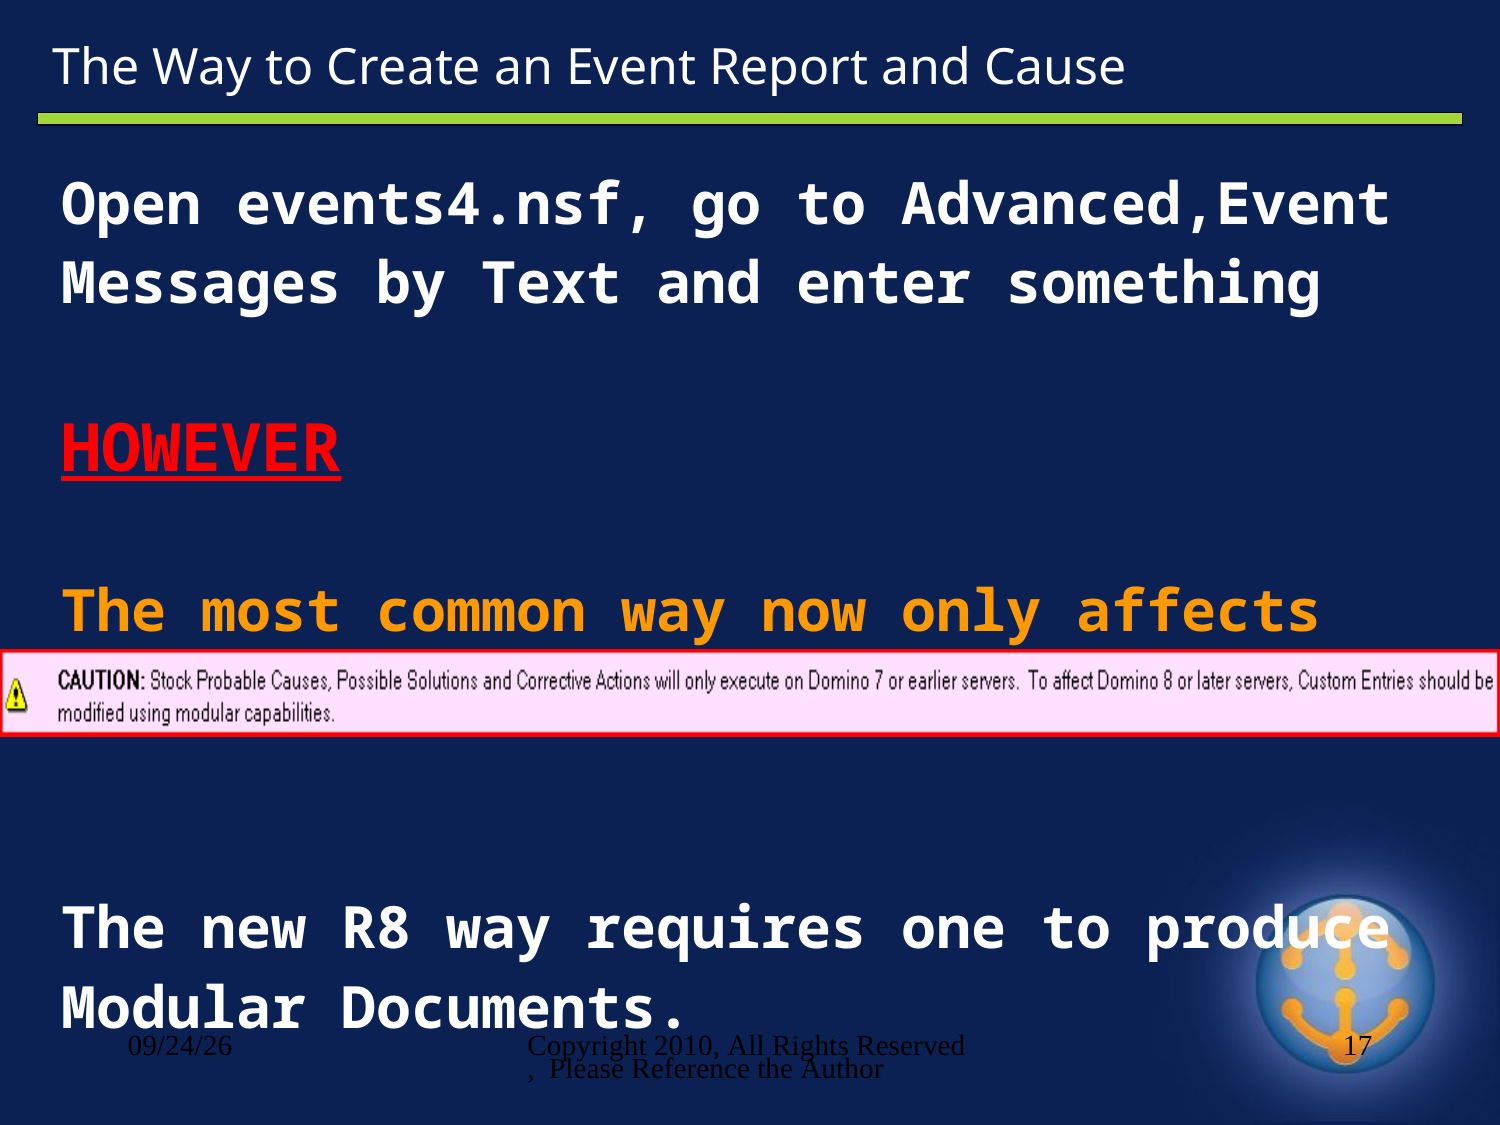

The Way to Create an Event Report and Cause
Open events4.nsf, go to Advanced,Event Messages by Text and enter something
HOWEVER
The most common way now only affects R7 and earlier servers.
The new R8 way requires one to produce Modular Documents.
So where do we find these Modular Documents?
Copyright 2010, All Rights Reserved, Please Reference the Author
17